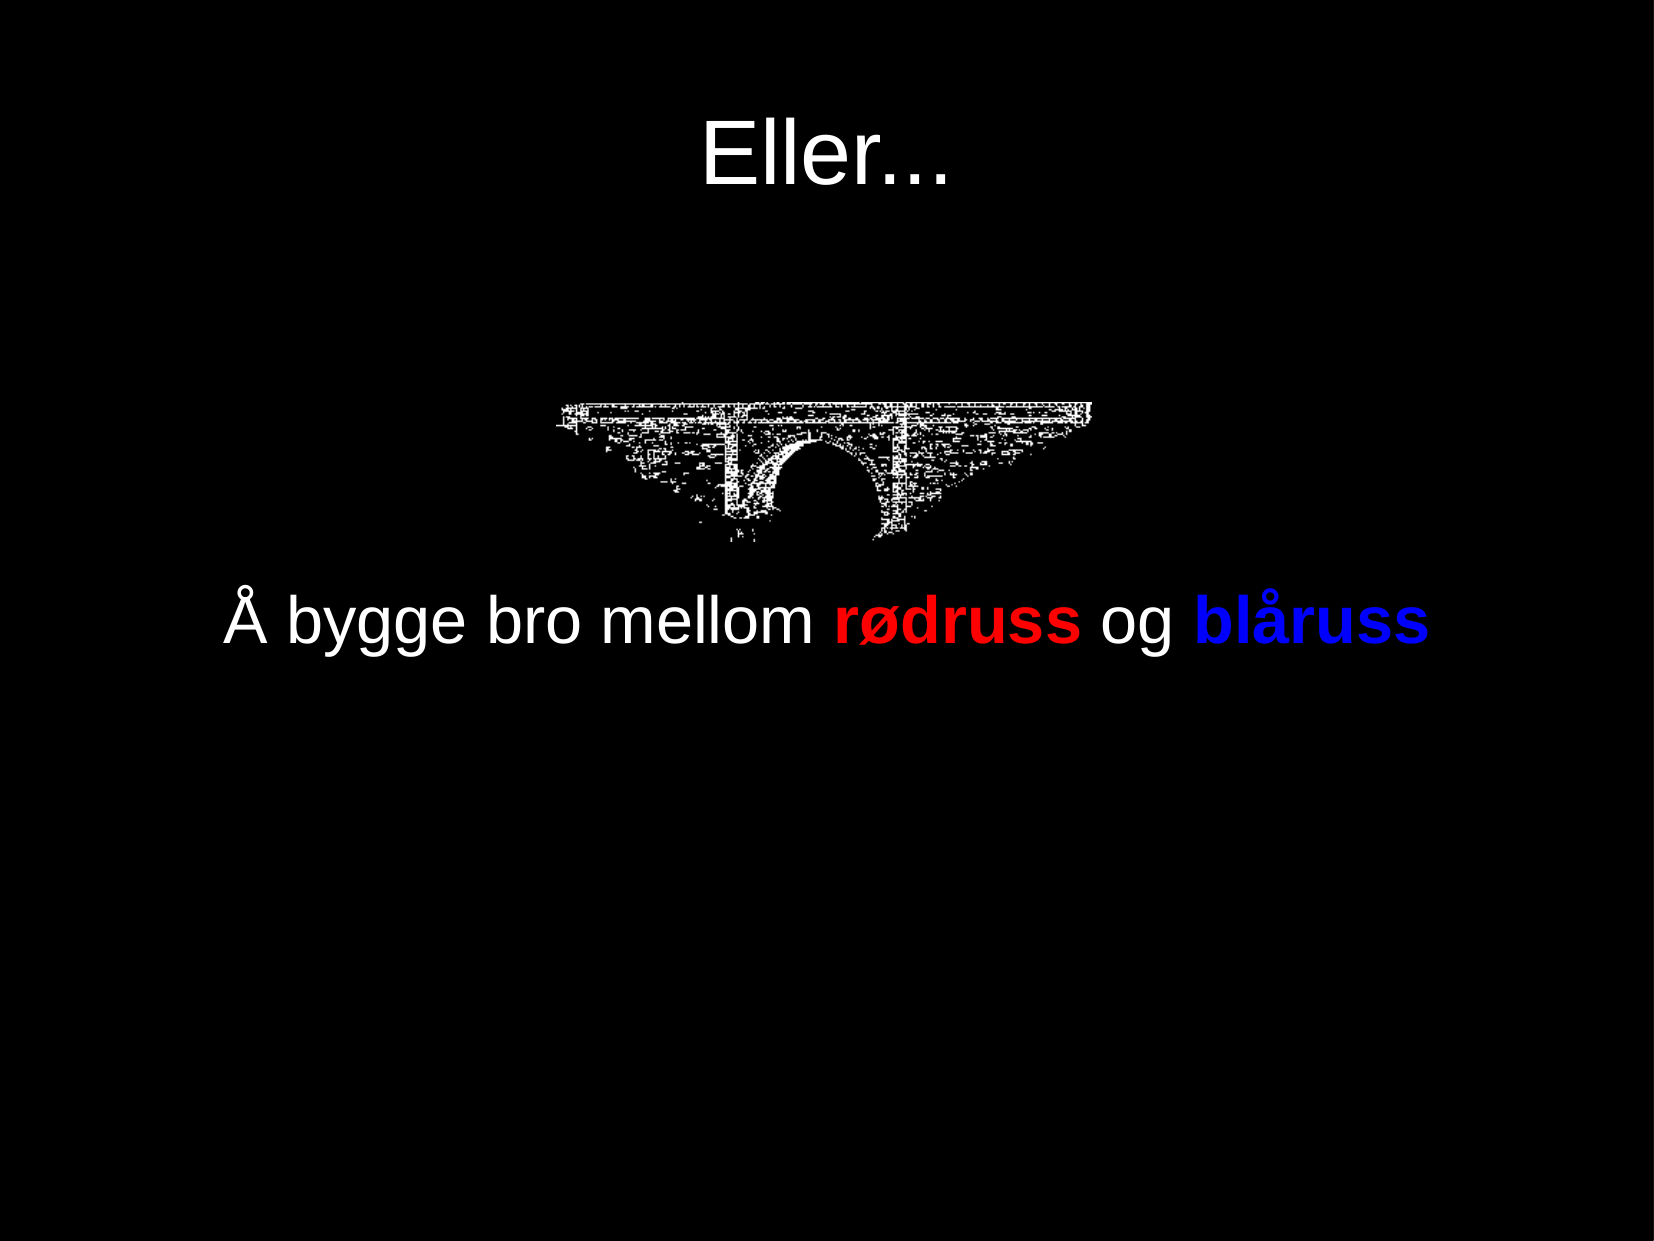

Å bygge bro mellom rødruss og blåruss
# Eller...